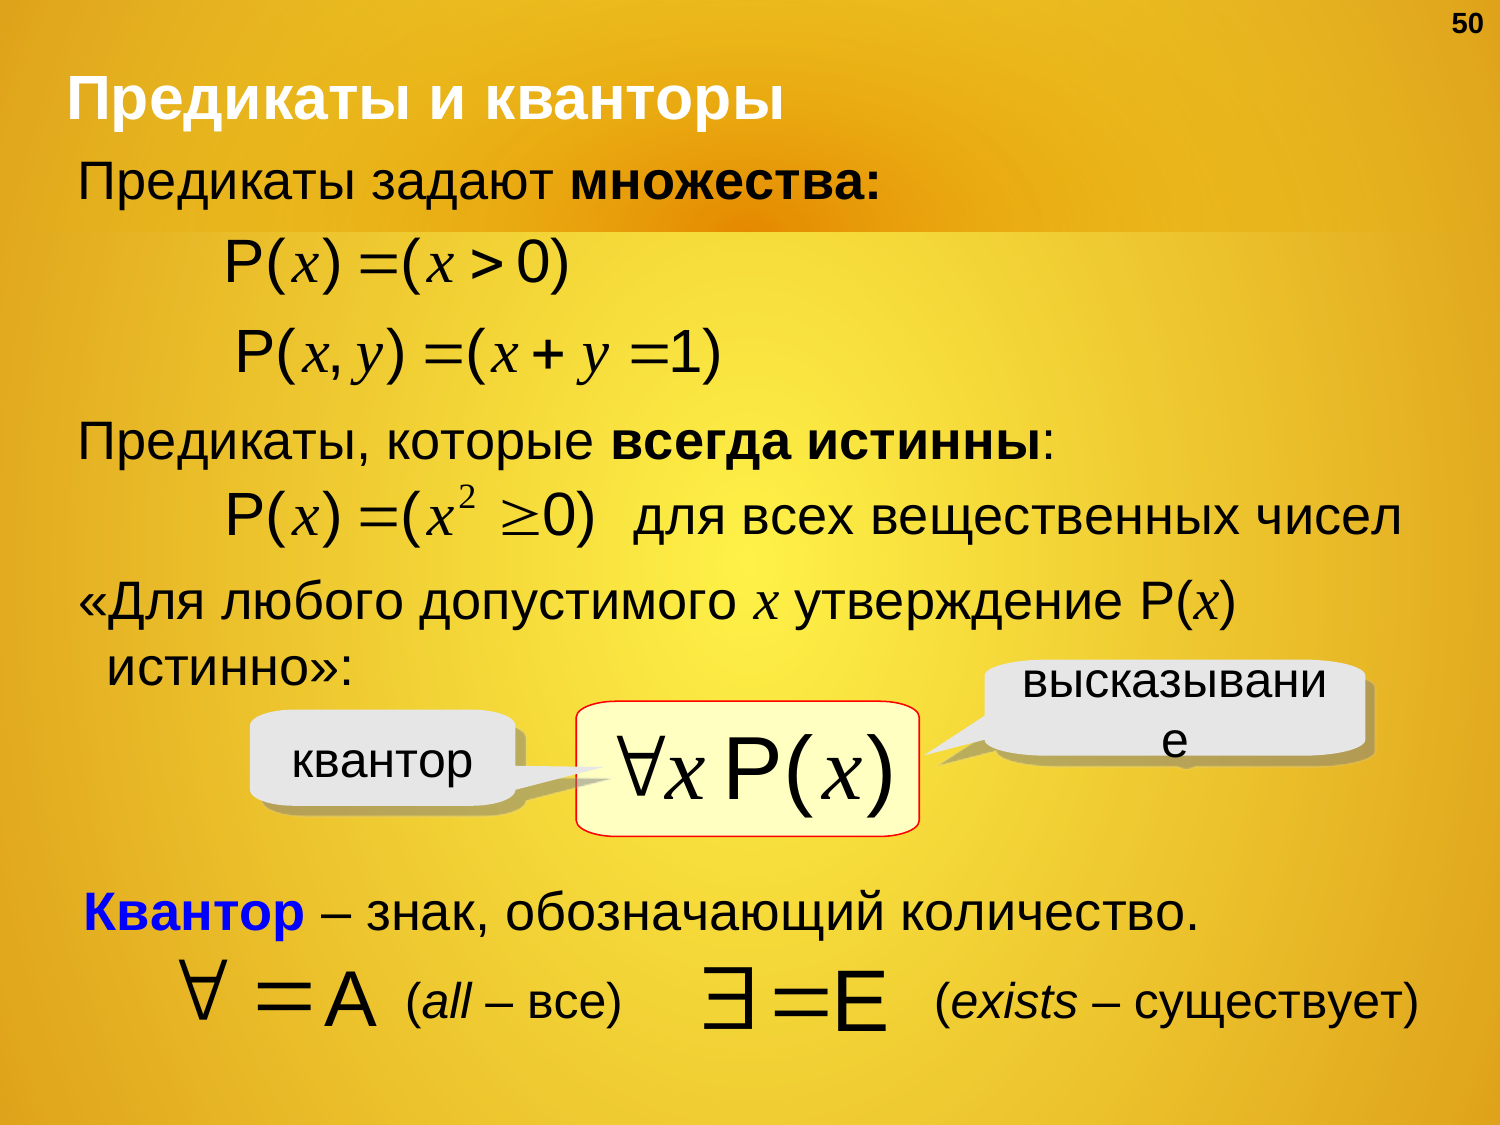

# Предикаты и кванторы
Предикаты задают множества:
Предикаты, которые всегда истинны:
для всех вещественных чисел
«Для любого допустимого x утверждение P(x) истинно»:
высказывание
квантор
Квантор – знак, обозначающий количество.
E
А
(all – все)
(exists – существует)